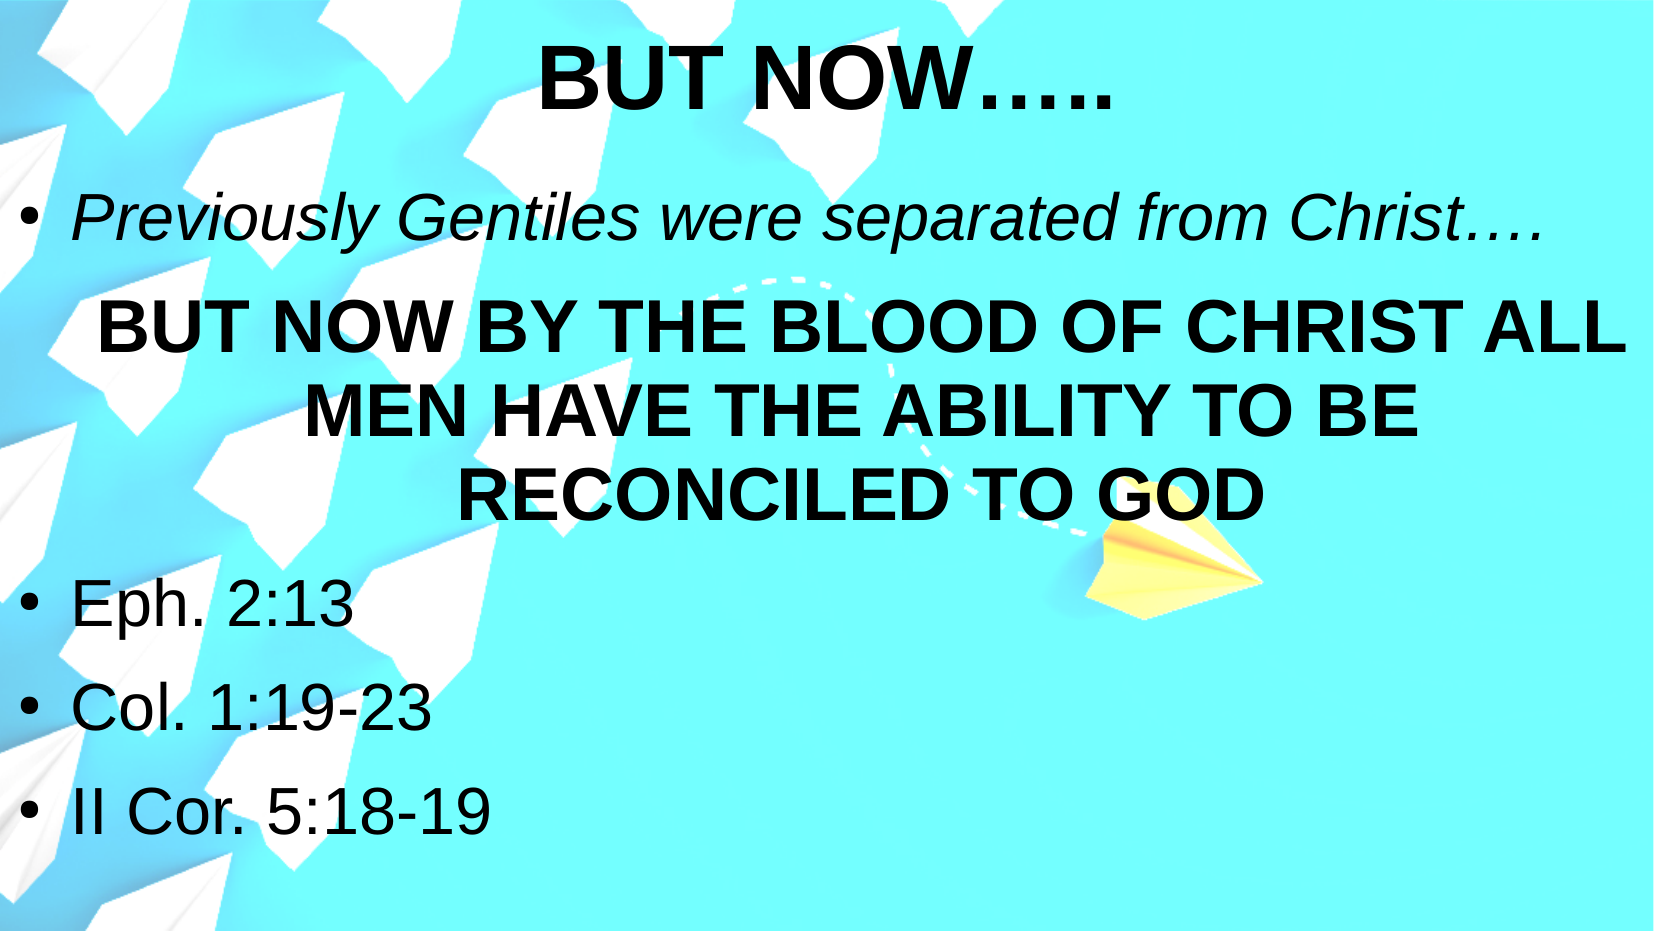

# BUT NOW…..
Previously Gentiles were separated from Christ….
BUT NOW BY THE BLOOD OF CHRIST ALL MEN HAVE THE ABILITY TO BE RECONCILED TO GOD
Eph. 2:13
Col. 1:19-23
II Cor. 5:18-19